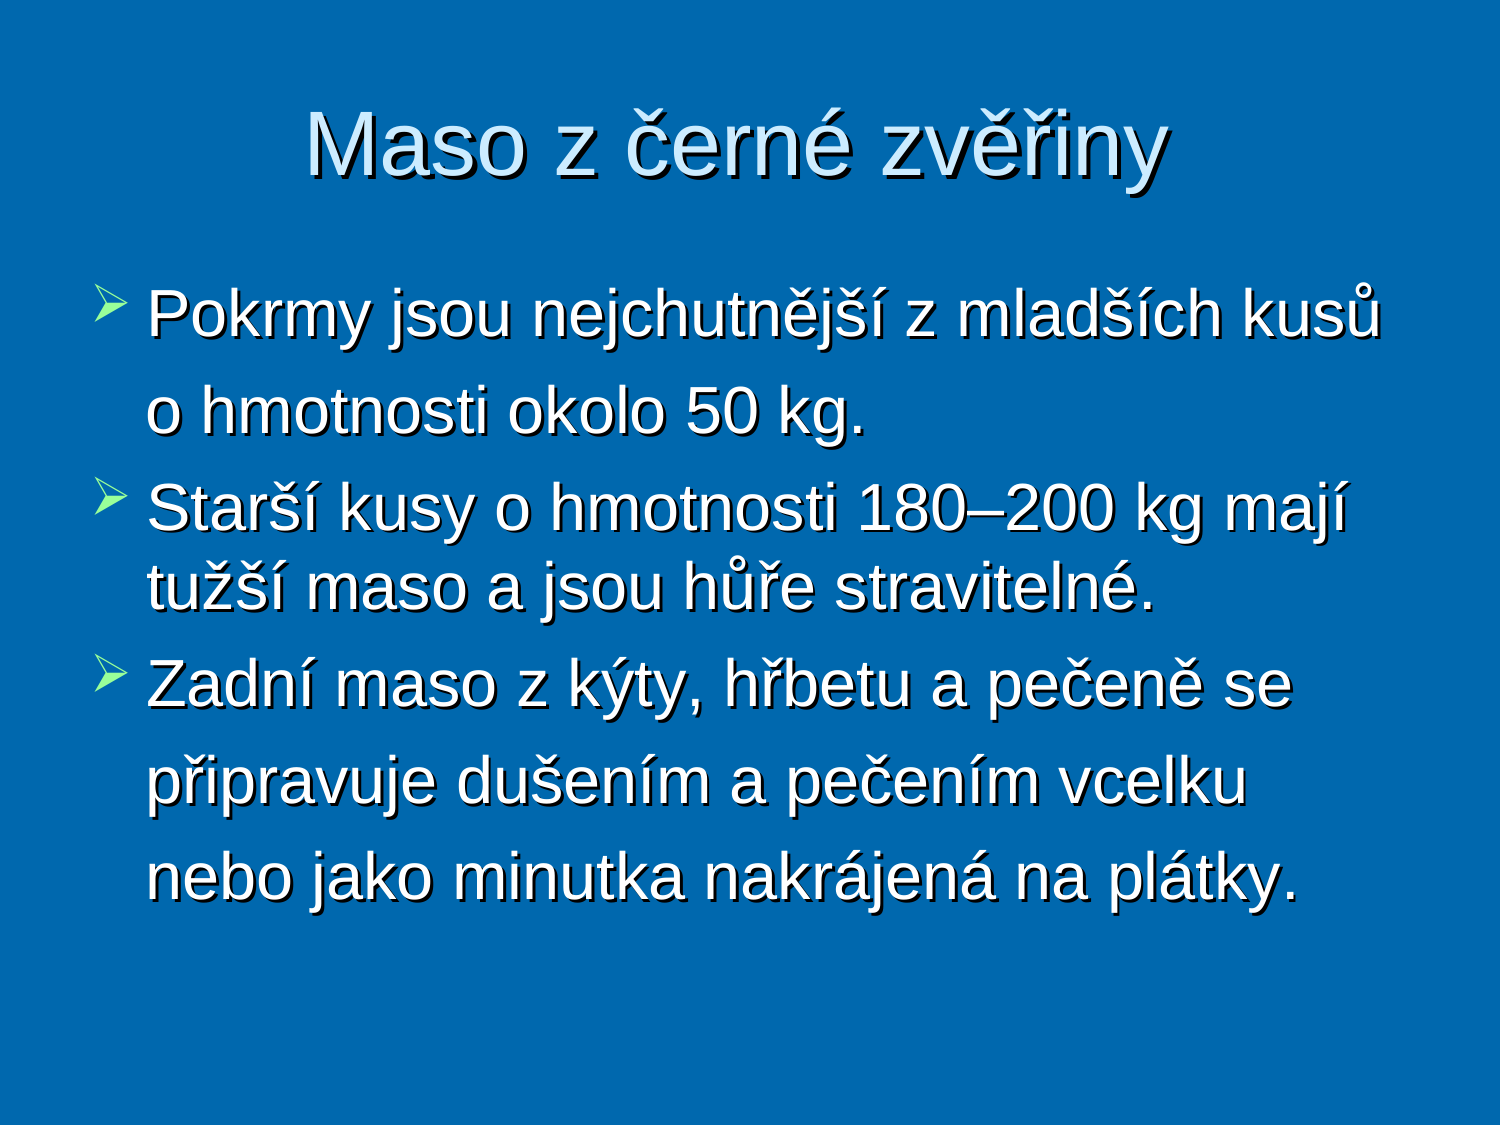

# Maso z černé zvěřiny
Pokrmy jsou nejchutnější z mladších kusů
 o hmotnosti okolo 50 kg.
Starší kusy o hmotnosti 180–200 kg mají tužší maso a jsou hůře stravitelné.
Zadní maso z kýty, hřbetu a pečeně se
 připravuje dušením a pečením vcelku
 nebo jako minutka nakrájená na plátky.